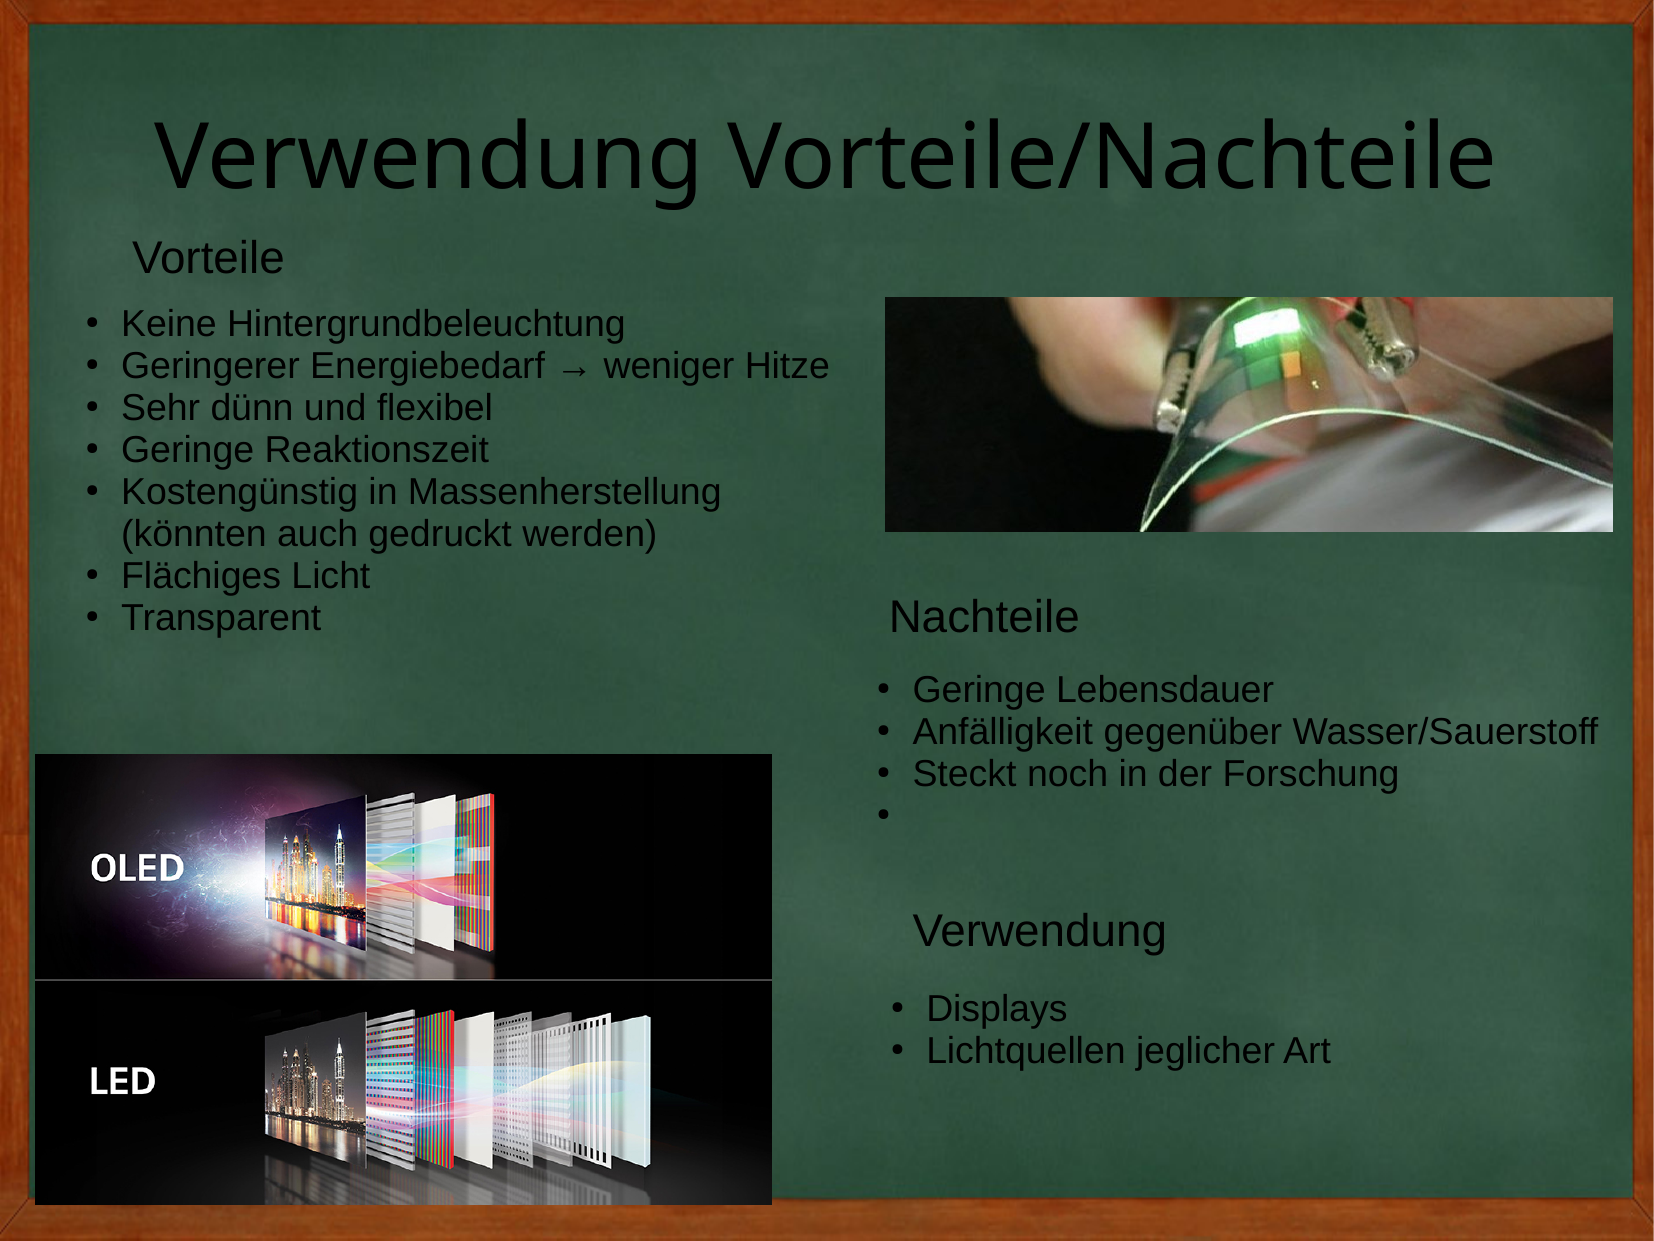

# Verwendung Vorteile/Nachteile
Vorteile
Keine Hintergrundbeleuchtung
Geringerer Energiebedarf → weniger Hitze
Sehr dünn und flexibel
Geringe Reaktionszeit
Kostengünstig in Massenherstellung (könnten auch gedruckt werden)
Flächiges Licht
Transparent
Nachteile
Geringe Lebensdauer
Anfälligkeit gegenüber Wasser/Sauerstoff
Steckt noch in der Forschung
Verwendung
Displays
Lichtquellen jeglicher Art